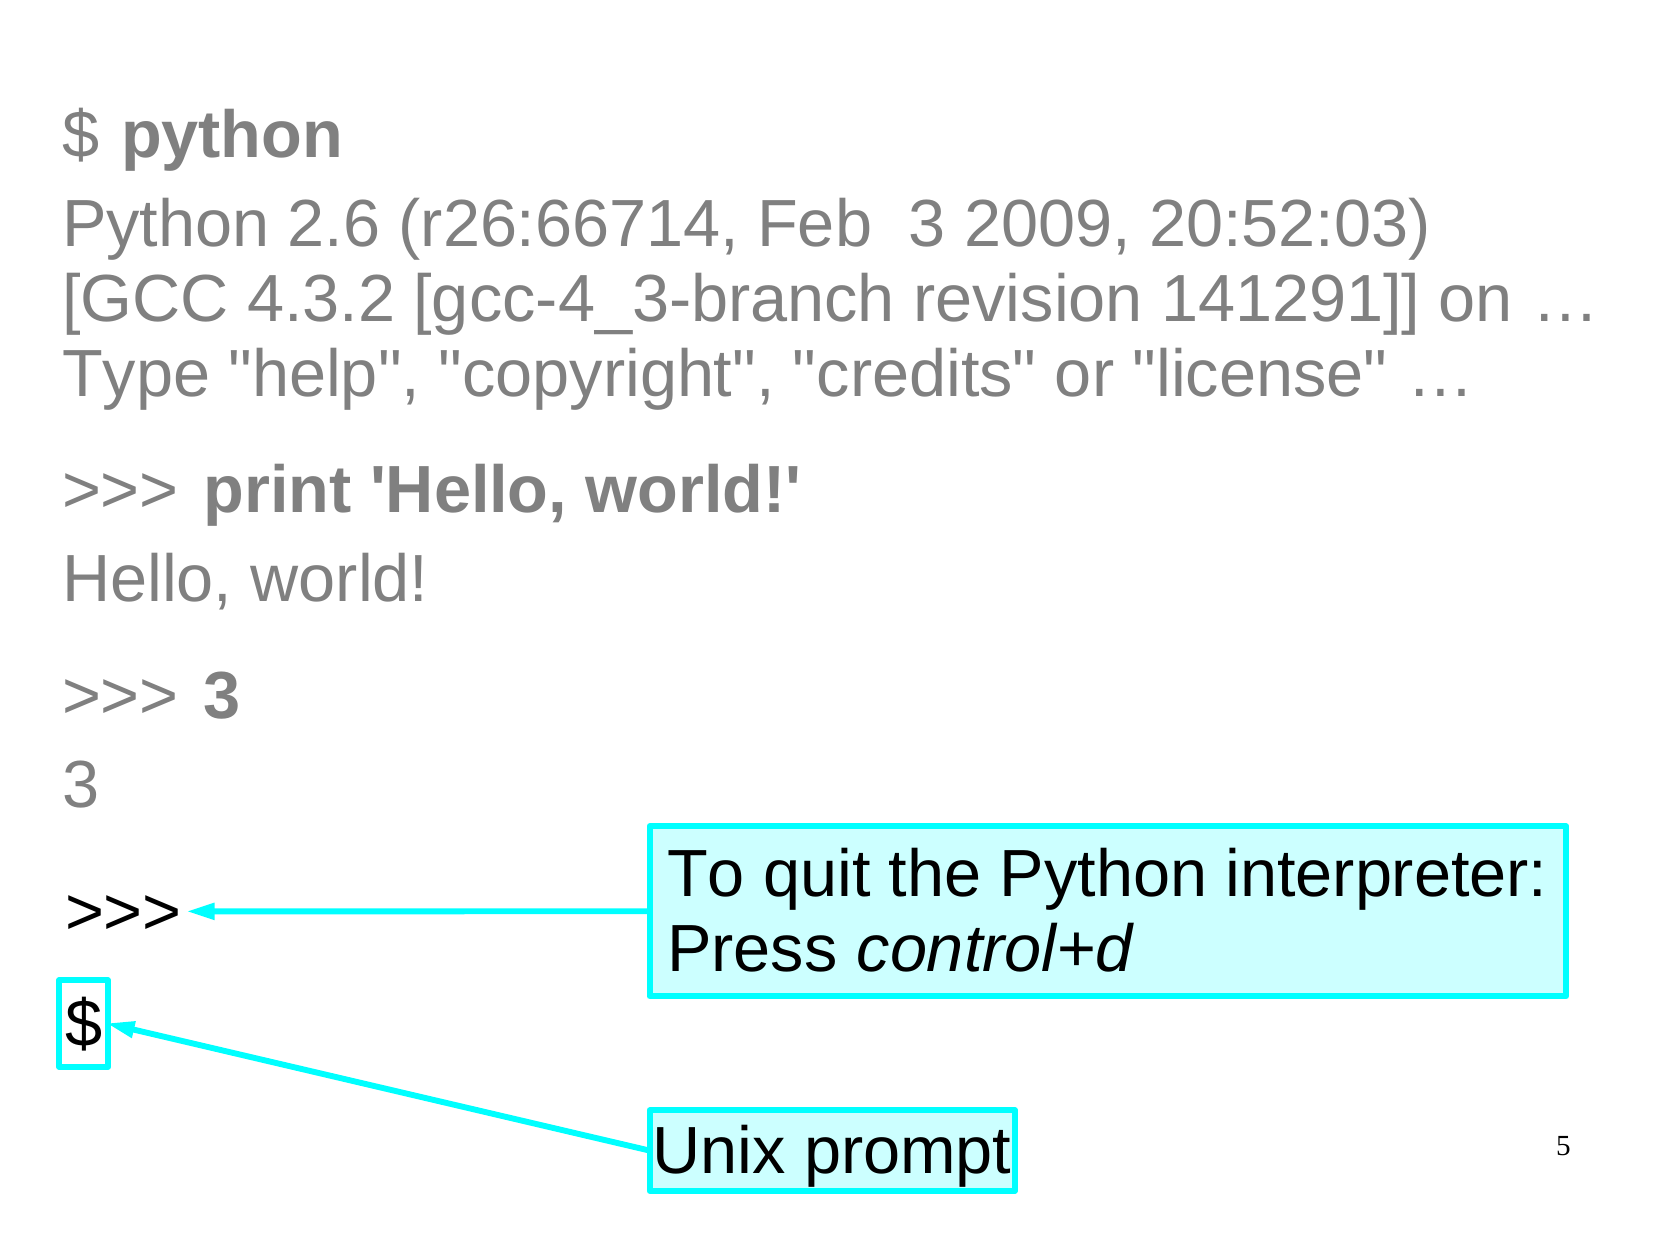

$
python
Python 2.6 (r26:66714, Feb 3 2009, 20:52:03)
[GCC 4.3.2 [gcc-4_3-branch revision 141291]] on …
Type "help", "copyright", "credits" or "license" …
>>>
print 'Hello, world!'
Hello, world!
>>>
3
3
To quit the Python interpreter:
Press control+d
>>>
$
Unix prompt
5